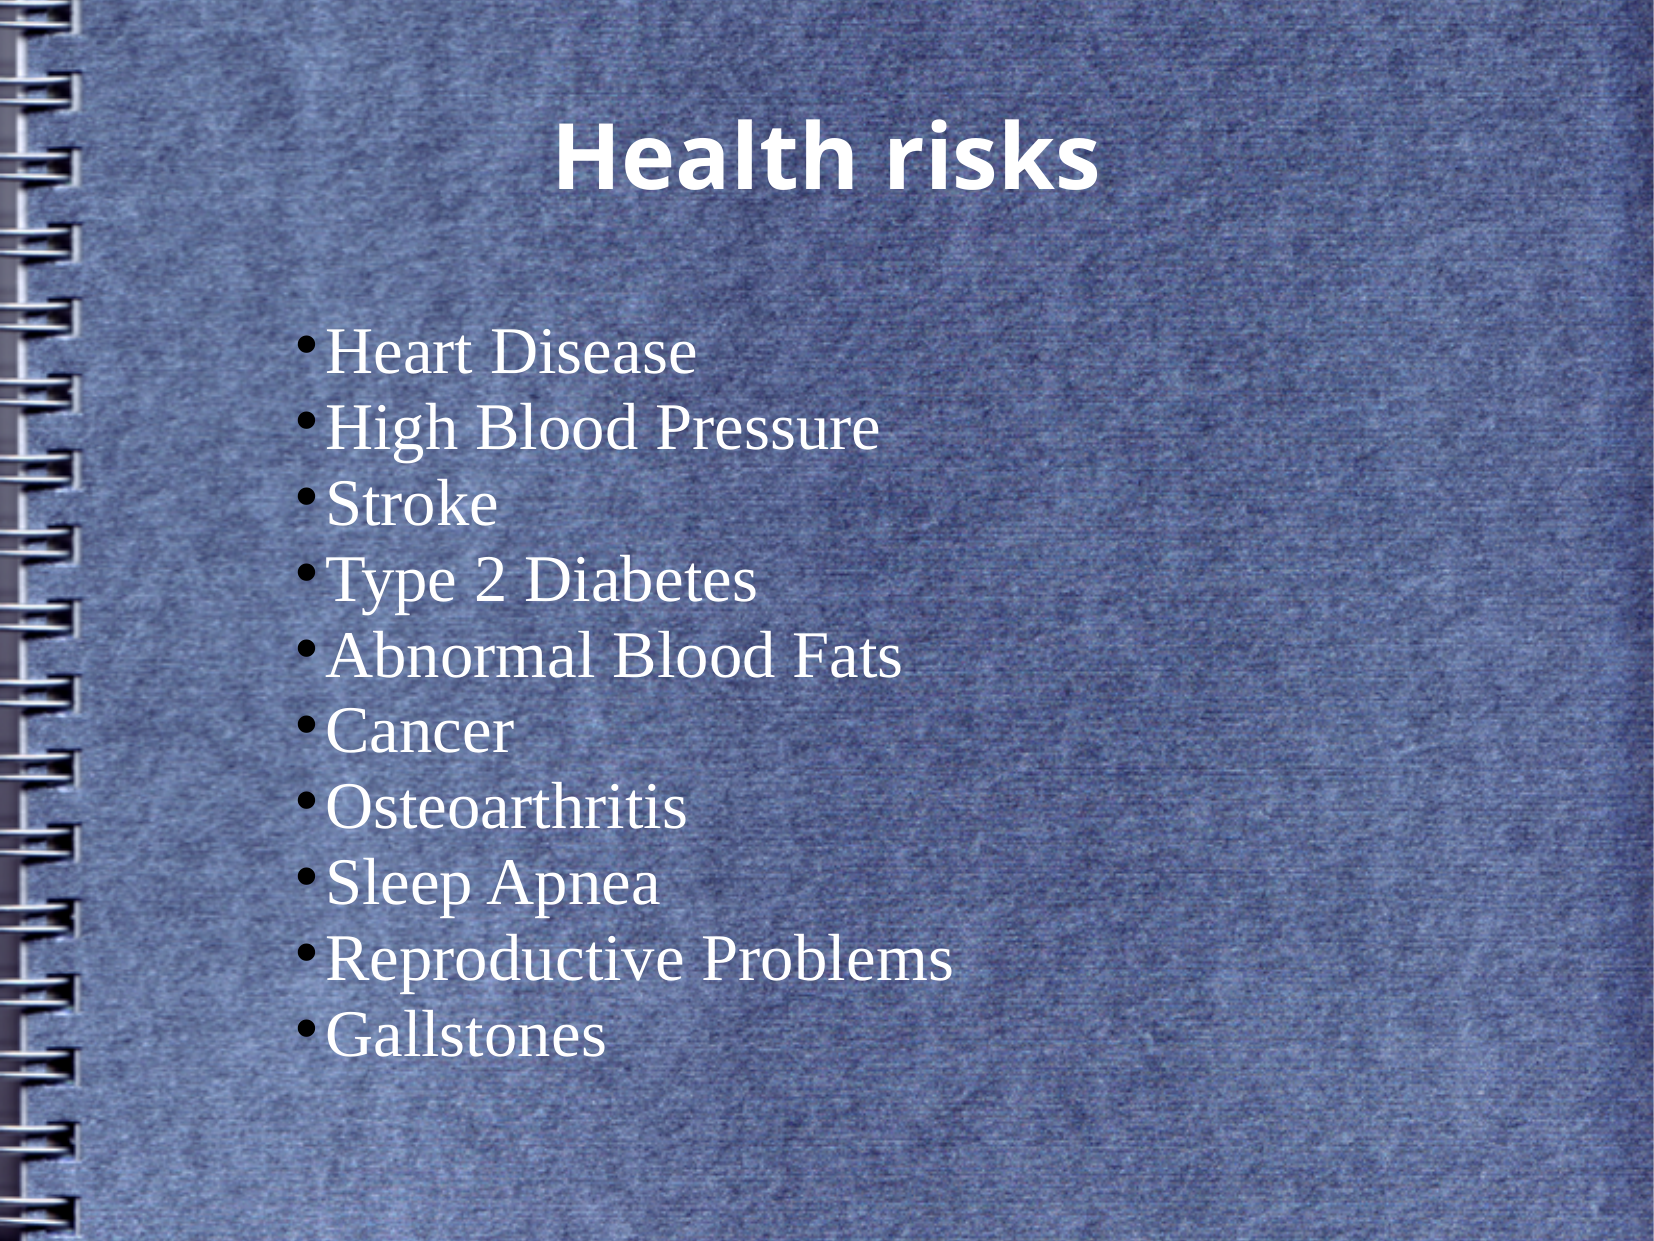

# Health risks
Heart Disease
High Blood Pressure
Stroke
Type 2 Diabetes
Abnormal Blood Fats
Cancer
Osteoarthritis
Sleep Apnea
Reproductive Problems
Gallstones